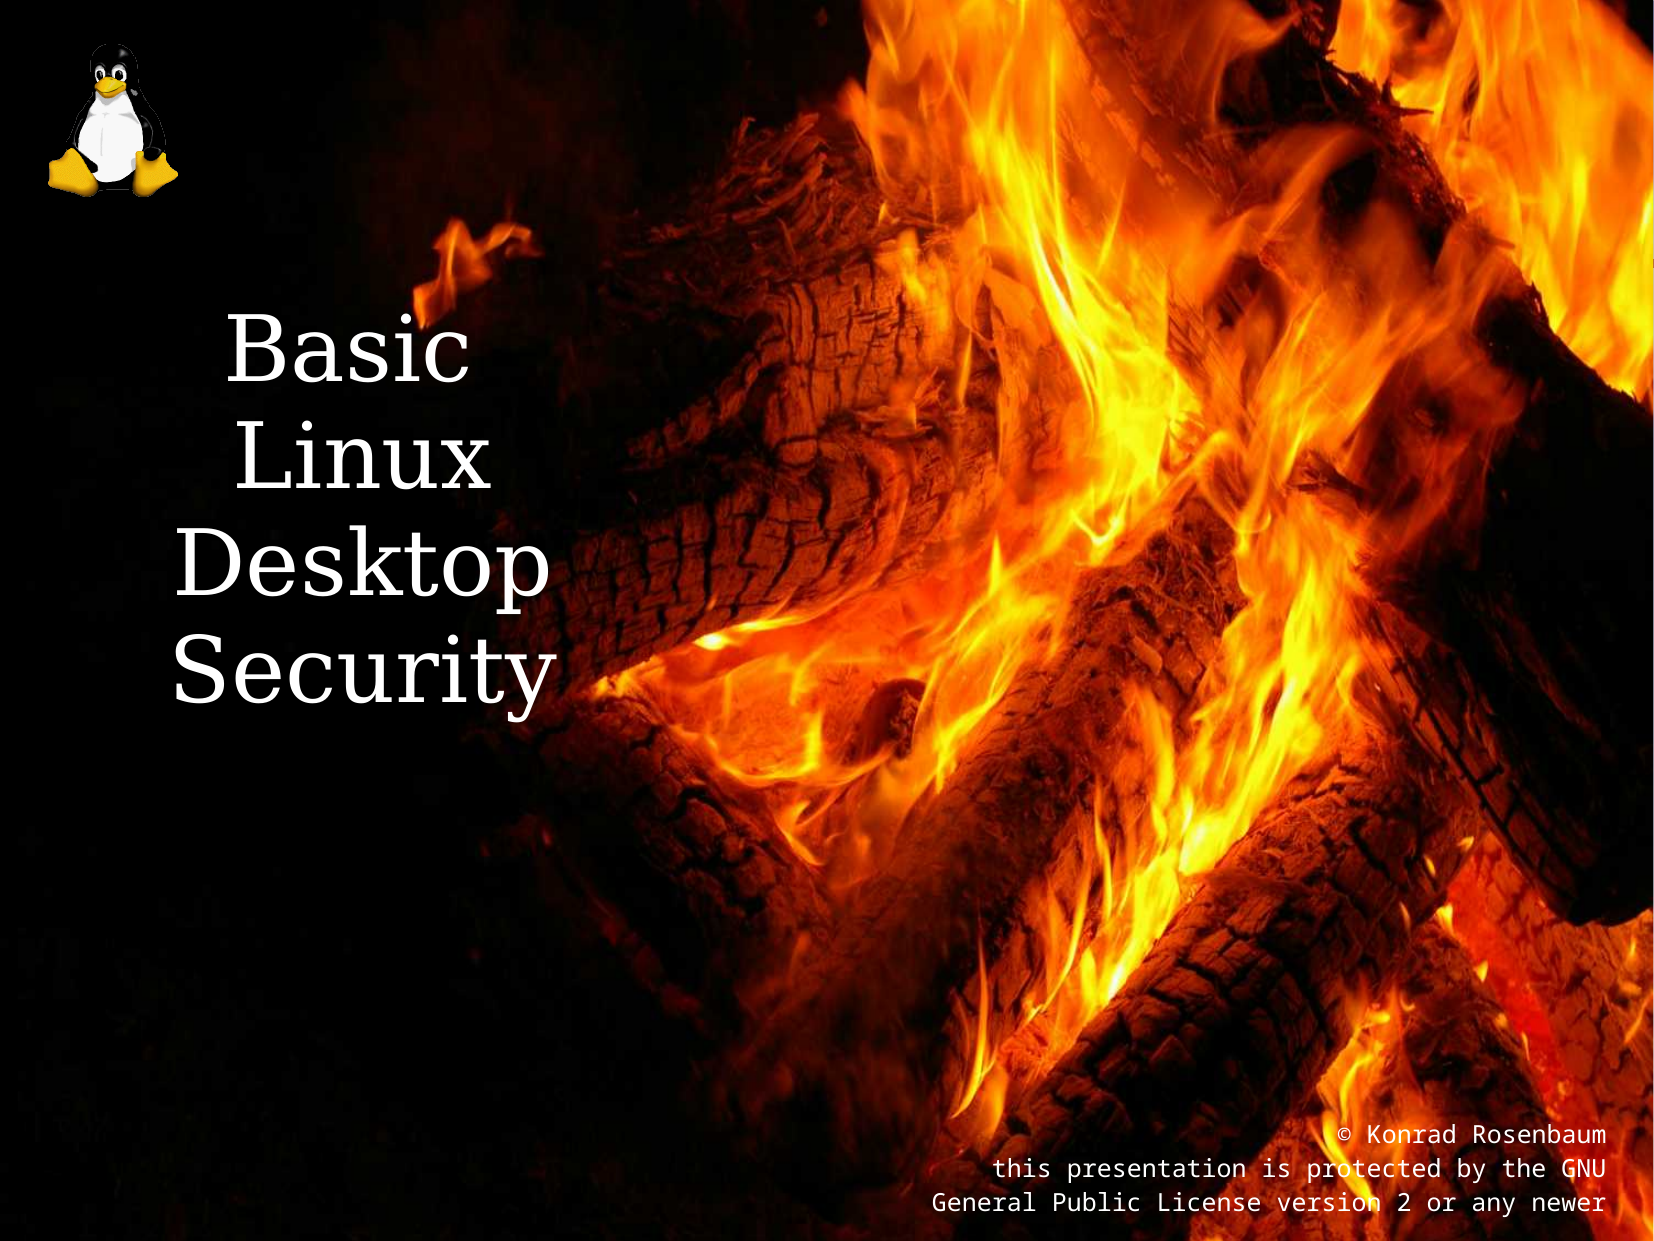

# Basic Linux Desktop Security
© Konrad Rosenbaum
this presentation is protected by the GNU General Public License version 2 or any newer